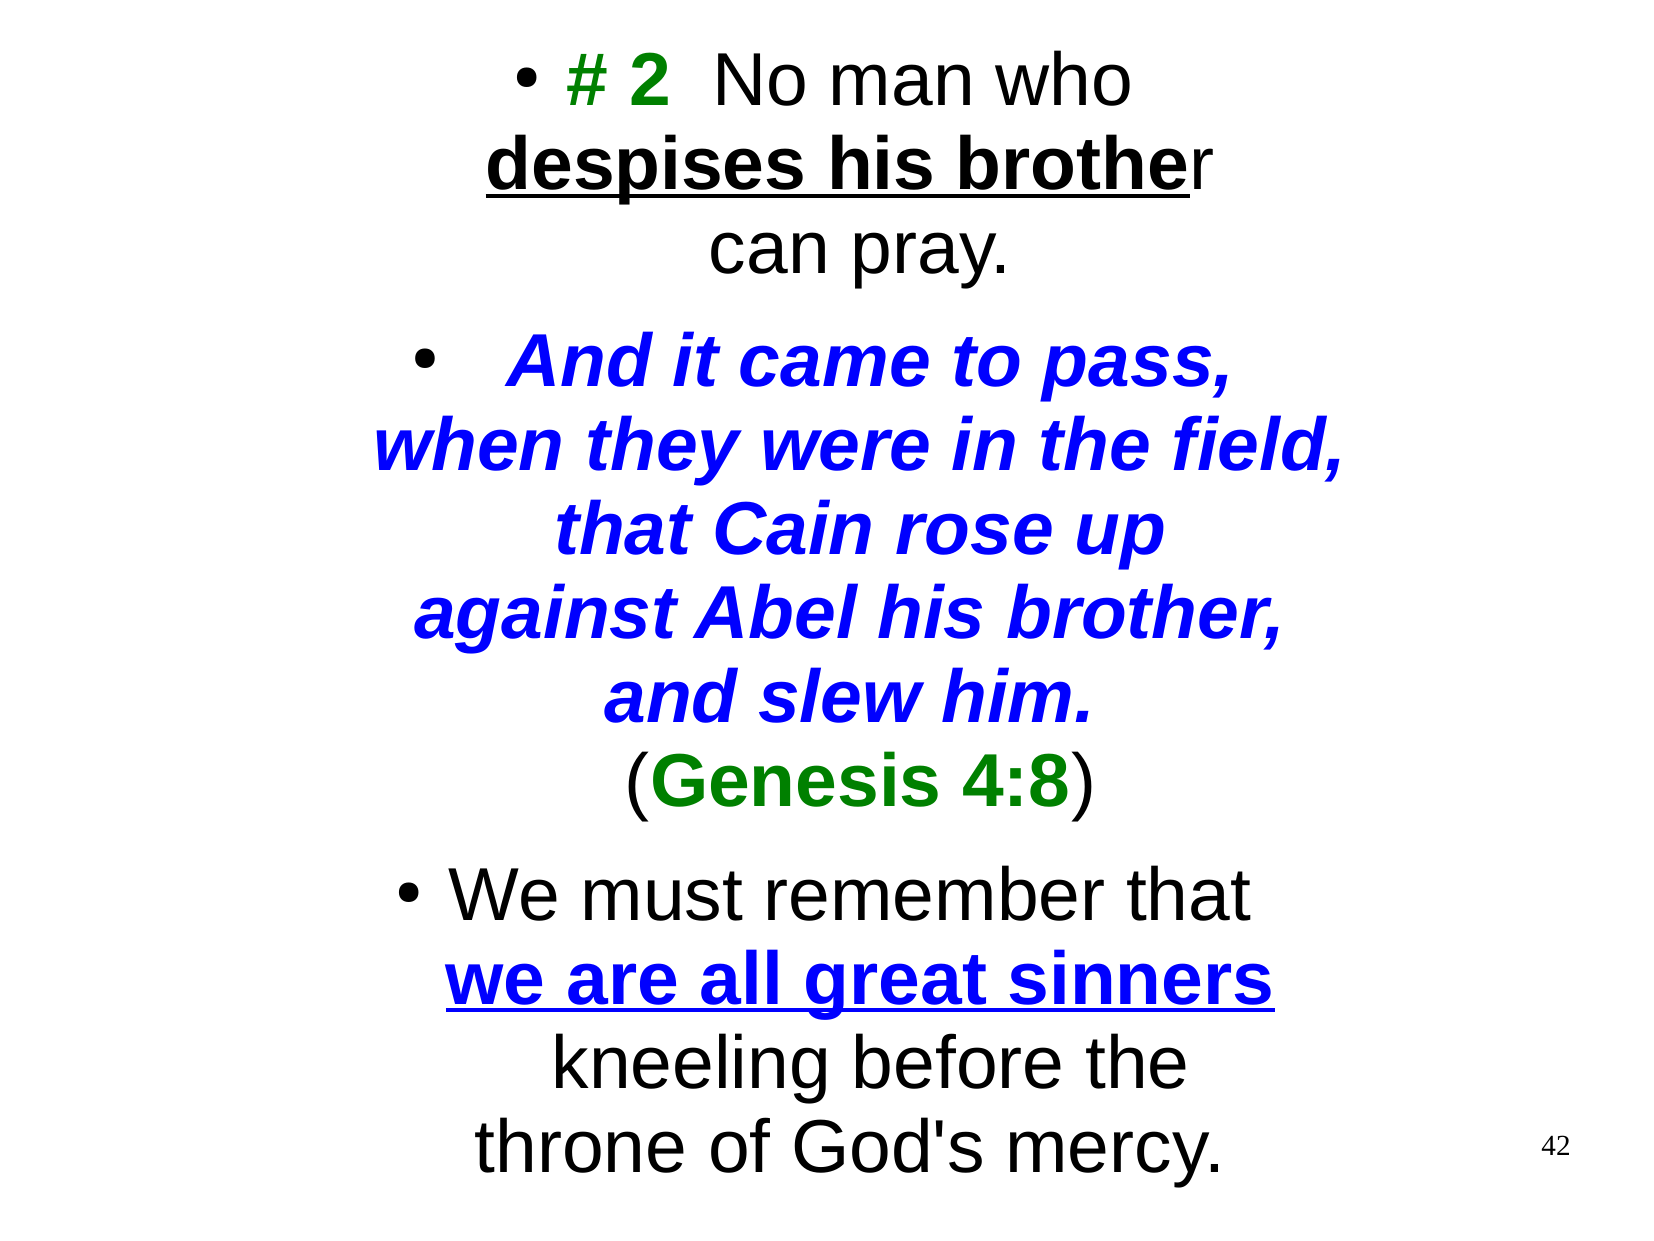

# # 2 No man who despises his brother can pray.
 And it came to pass,
when they were in the field,
 that Cain rose up
against Abel his brother,
and slew him.
(Genesis 4:8)
We must remember that
we are all great sinners
 kneeling before the
throne of God's mercy.
42